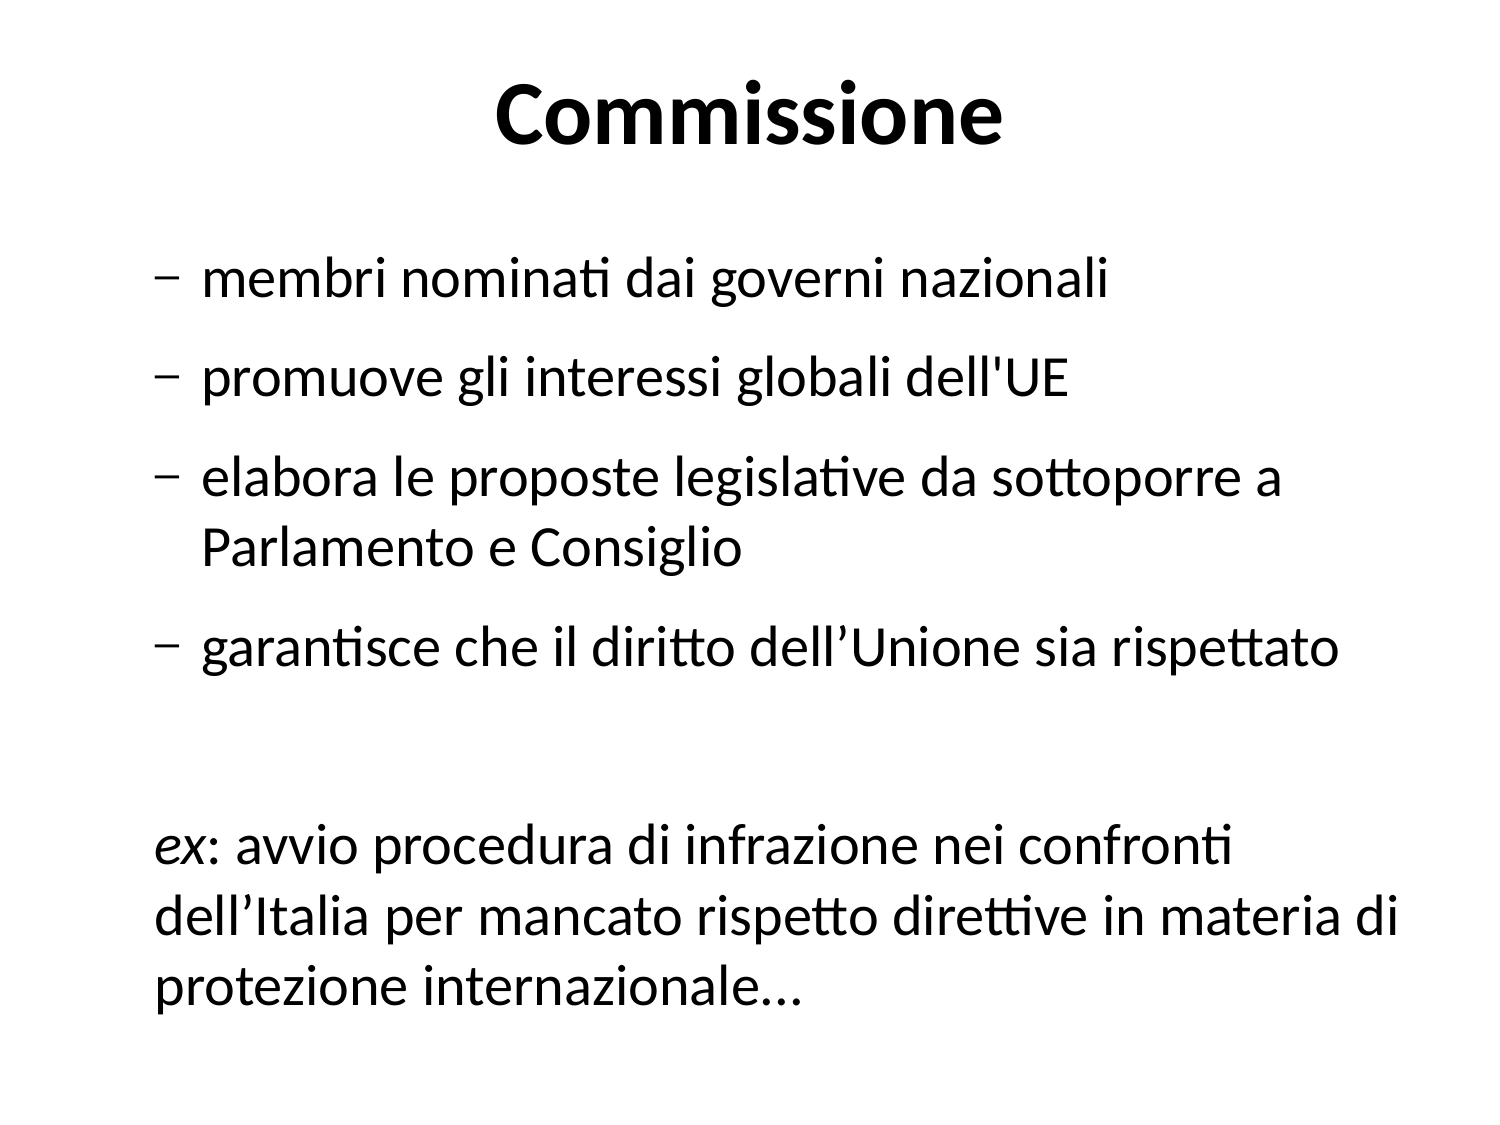

# Commissione
membri nominati dai governi nazionali
promuove gli interessi globali dell'UE
elabora le proposte legislative da sottoporre a Parlamento e Consiglio
garantisce che il diritto dell’Unione sia rispettato
ex: avvio procedura di infrazione nei confronti dell’Italia per mancato rispetto direttive in materia di protezione internazionale...